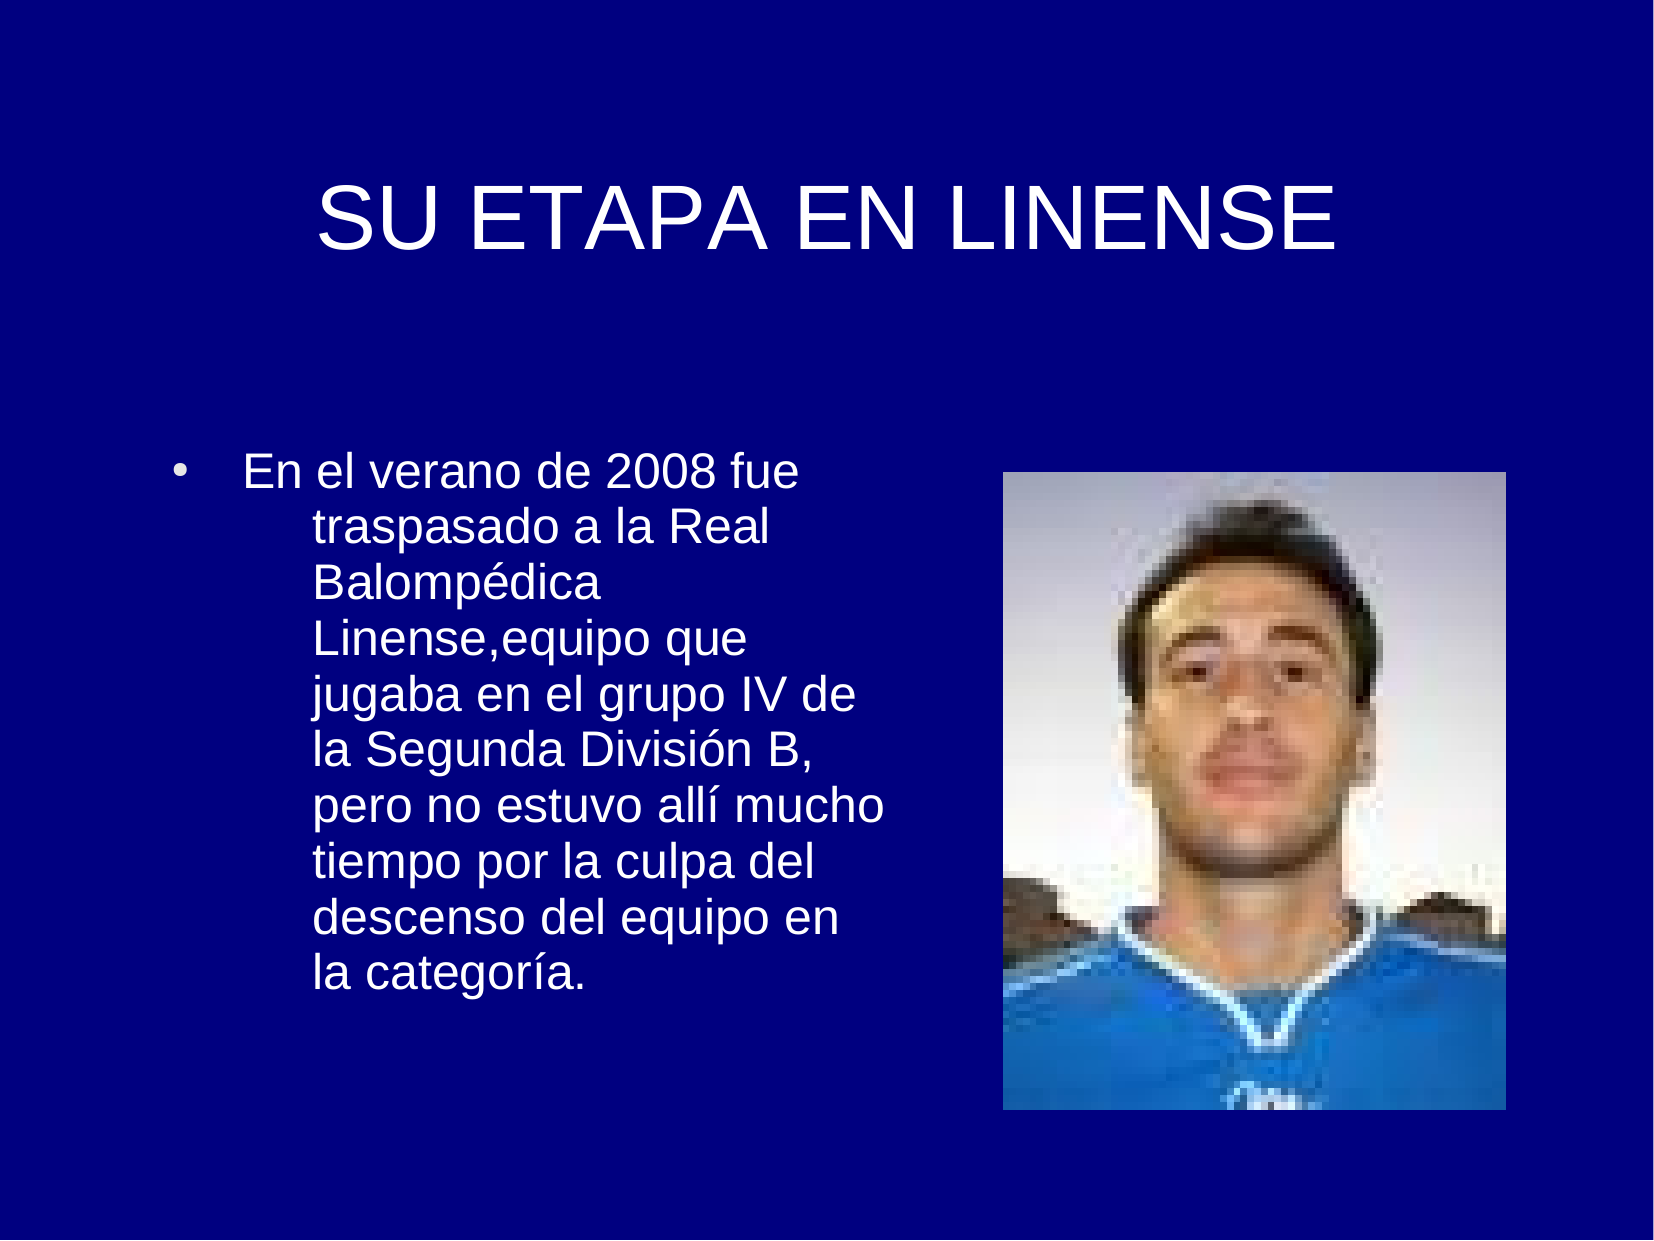

# SU ETAPA EN LINENSE
En el verano de 2008 fue traspasado a la Real Balompédica Linense,equipo que jugaba en el grupo IV de la Segunda División B, pero no estuvo allí mucho tiempo por la culpa del descenso del equipo en la categoría.